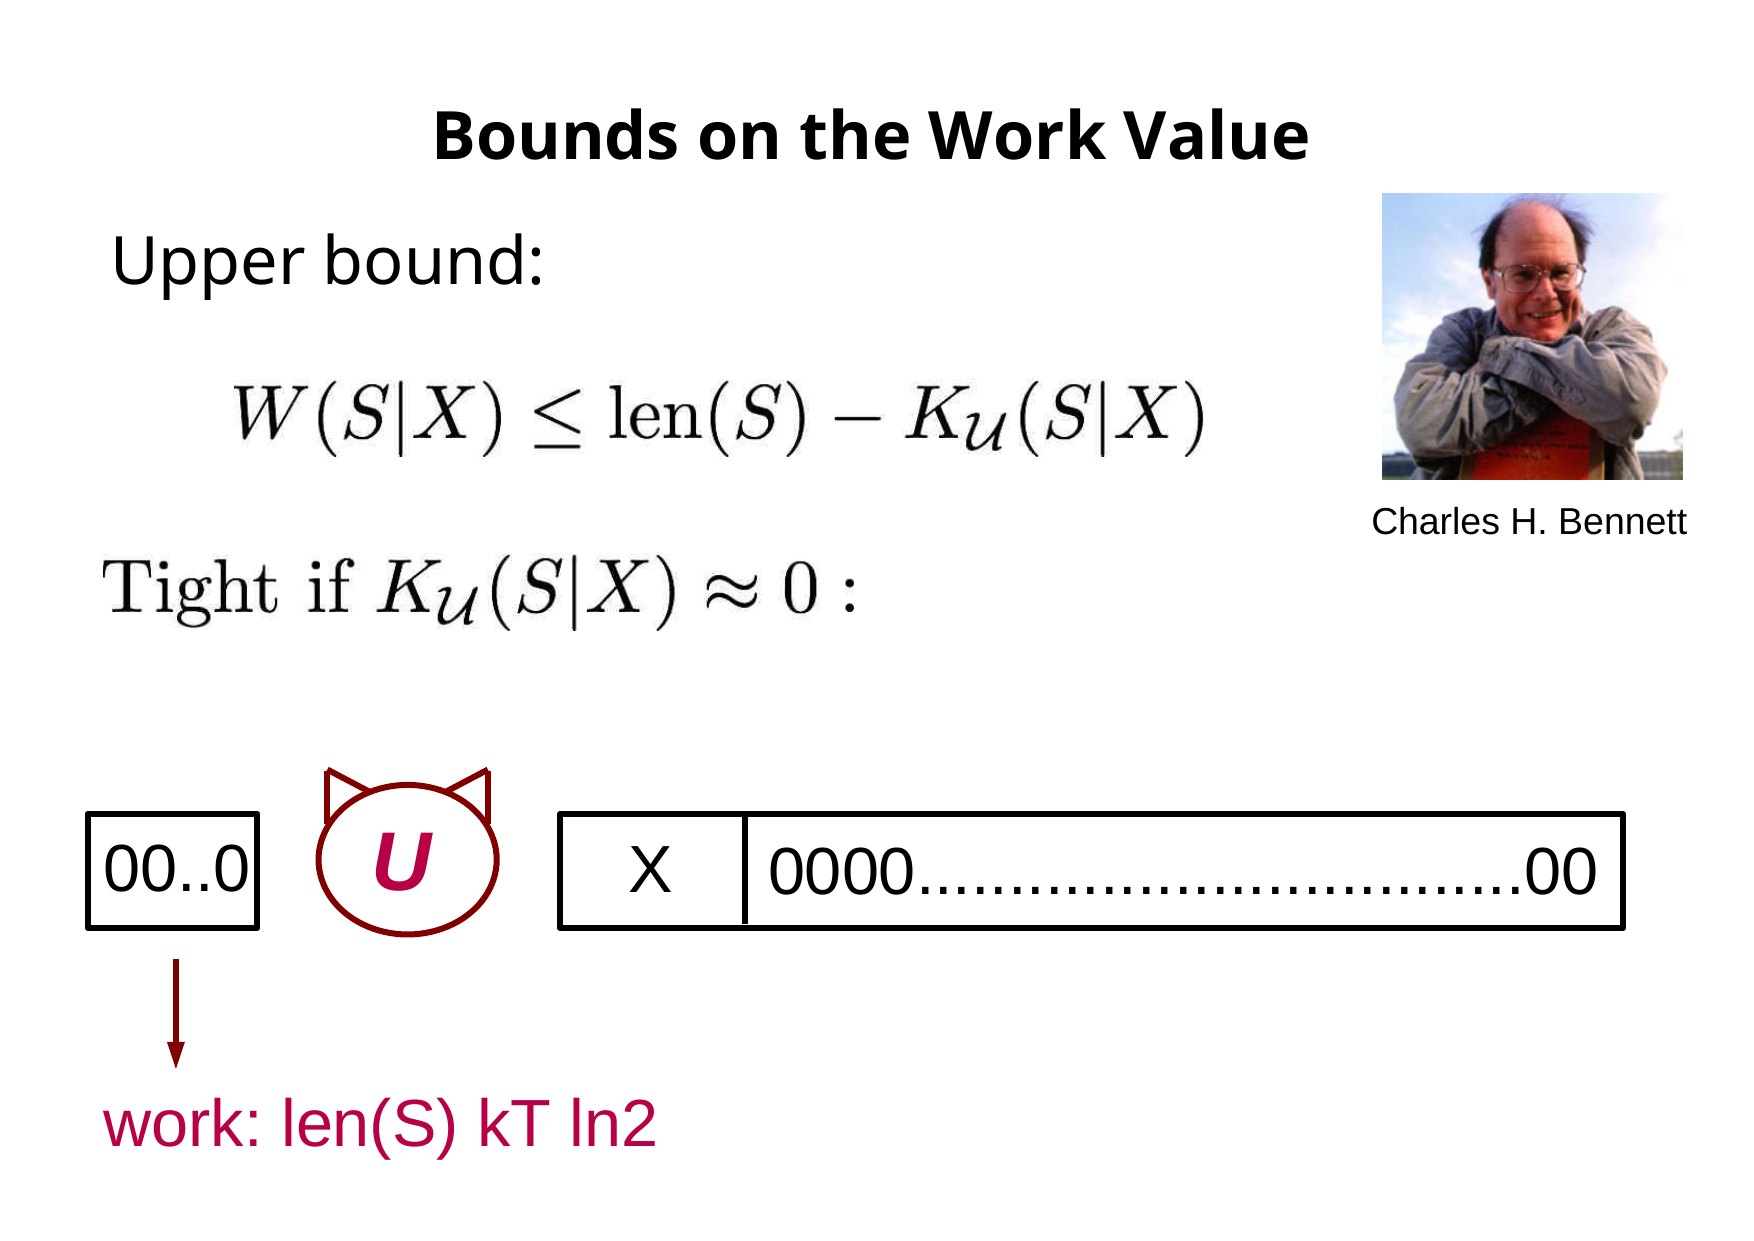

Bounds on the Work Value
Upper bound:
Charles H. Bennett
U
00..0
X
0000.................................00
work: len(S) kT ln2